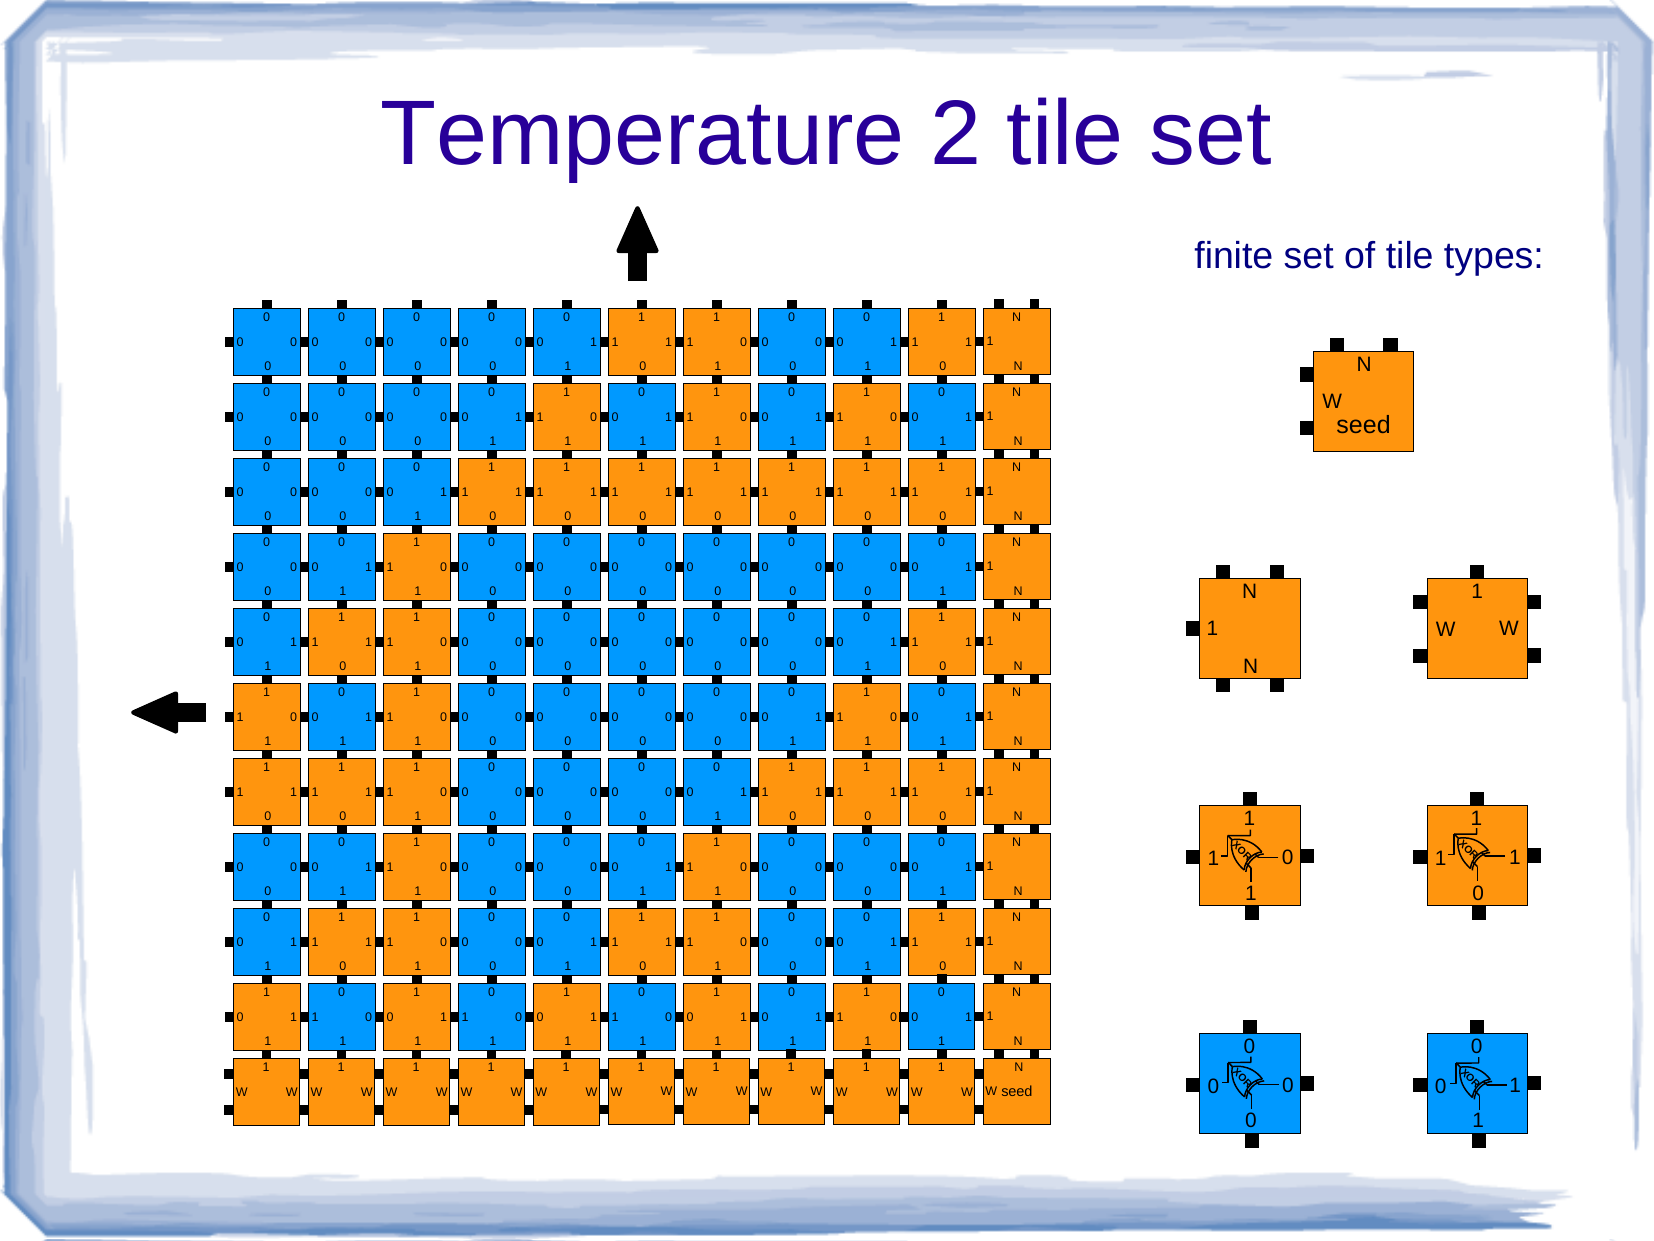

# Temperature 2 tile set
0
0
0
0
0
0
0
0
0
0
0
0
0
0
0
0
0
1
0
1
1
1
1
0
1
0
1
1
0
0
0
0
0
1
0
1
1
1
1
0
0
0
0
0
0
0
0
0
0
0
0
0
0
1
0
1
1
0
1
1
0
1
0
1
1
0
1
1
0
1
0
1
1
0
1
1
0
1
0
1
0
0
0
0
0
0
0
0
0
1
0
1
1
1
1
0
1
1
1
0
1
1
1
0
1
1
1
0
1
1
1
0
1
1
1
0
1
1
1
0
0
0
0
0
0
1
0
1
1
0
1
1
0
0
0
0
0
0
0
0
0
0
0
0
0
0
0
0
0
0
0
0
0
0
0
0
0
1
0
1
0
1
0
1
1
1
1
0
1
0
1
1
0
0
0
0
0
0
0
0
0
0
0
0
0
0
0
0
0
0
0
0
0
1
0
1
1
1
1
0
1
0
1
1
0
1
0
1
1
0
1
1
0
0
0
0
0
0
0
0
0
0
0
0
0
0
0
0
0
1
0
1
1
0
1
1
0
1
0
1
1
1
1
0
1
1
1
0
1
0
1
1
0
0
0
0
0
0
0
0
0
0
0
0
0
1
0
1
1
1
1
0
1
1
1
0
1
1
1
0
0
0
0
0
0
1
0
1
1
0
1
1
0
0
0
0
0
0
0
0
0
1
0
1
1
0
1
1
0
0
0
0
0
0
0
0
0
1
0
1
0
1
0
1
1
1
1
0
1
0
1
1
0
0
0
0
0
1
0
1
1
1
1
0
1
0
1
1
0
0
0
0
0
1
0
1
1
1
1
0
1
1
0
1
0
0
1
1
1
1
0
1
0
0
1
1
1
1
0
1
0
0
1
1
1
1
0
1
0
1
0
1
1
0
1
1
finite set of tile types:
seed
N
W
N
1
W
W
1
N
1
1
XOR
XOR
1
0
1
1
0
1
0
0
XOR
XOR
1
0
0
0
1
0
N
1
N
N
1
N
N
1
N
N
1
N
N
1
N
N
1
N
N
1
N
N
1
N
N
1
N
N
1
N
0
1
0
1
1
W
W
seed
N
W
1
W
W
1
W
W
1
W
W
1
W
W
1
W
W
1
W
W
1
W
W
1
W
W
1
W
W
1
W
W